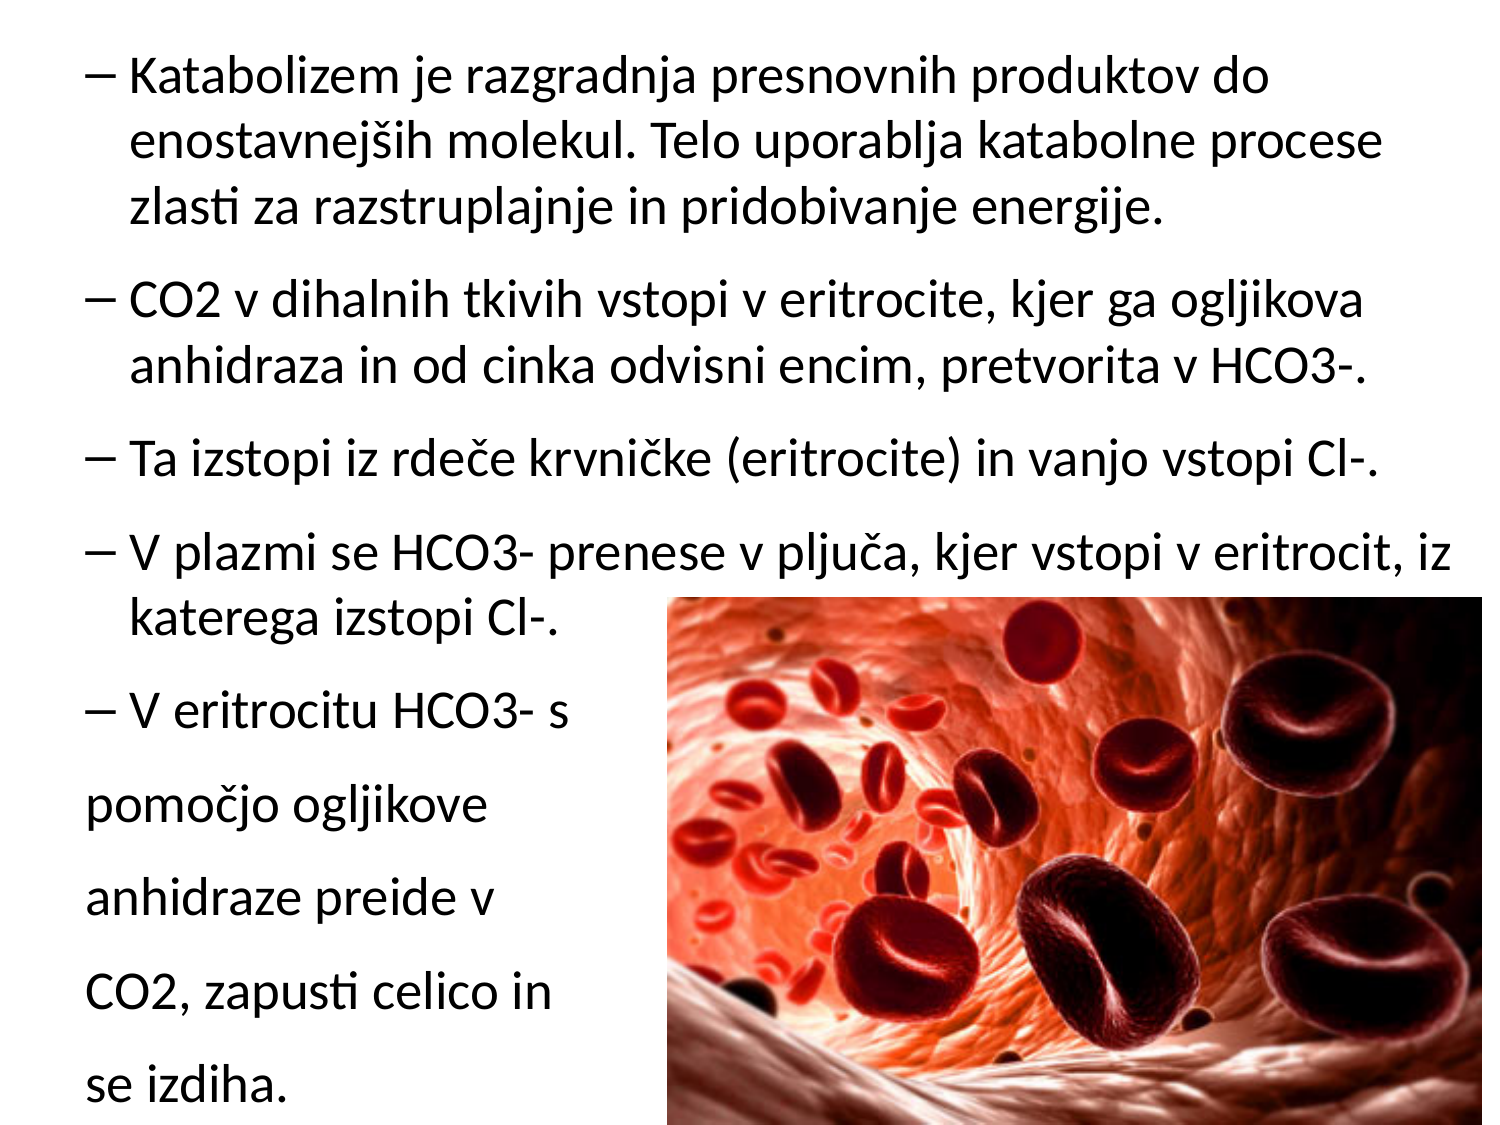

# Katabolizem je razgradnja presnovnih produktov do enostavnejših molekul. Telo uporablja katabolne procese zlasti za razstruplajnje in pridobivanje energije.
CO2 v dihalnih tkivih vstopi v eritrocite, kjer ga ogljikova anhidraza in od cinka odvisni encim, pretvorita v HCO3-.
Ta izstopi iz rdeče krvničke (eritrocite) in vanjo vstopi Cl-.
V plazmi se HCO3- prenese v pljuča, kjer vstopi v eritrocit, iz katerega izstopi Cl-.
V eritrocitu HCO3- s
	pomočjo ogljikove
	anhidraze preide v
	CO2, zapusti celico in
	se izdiha.